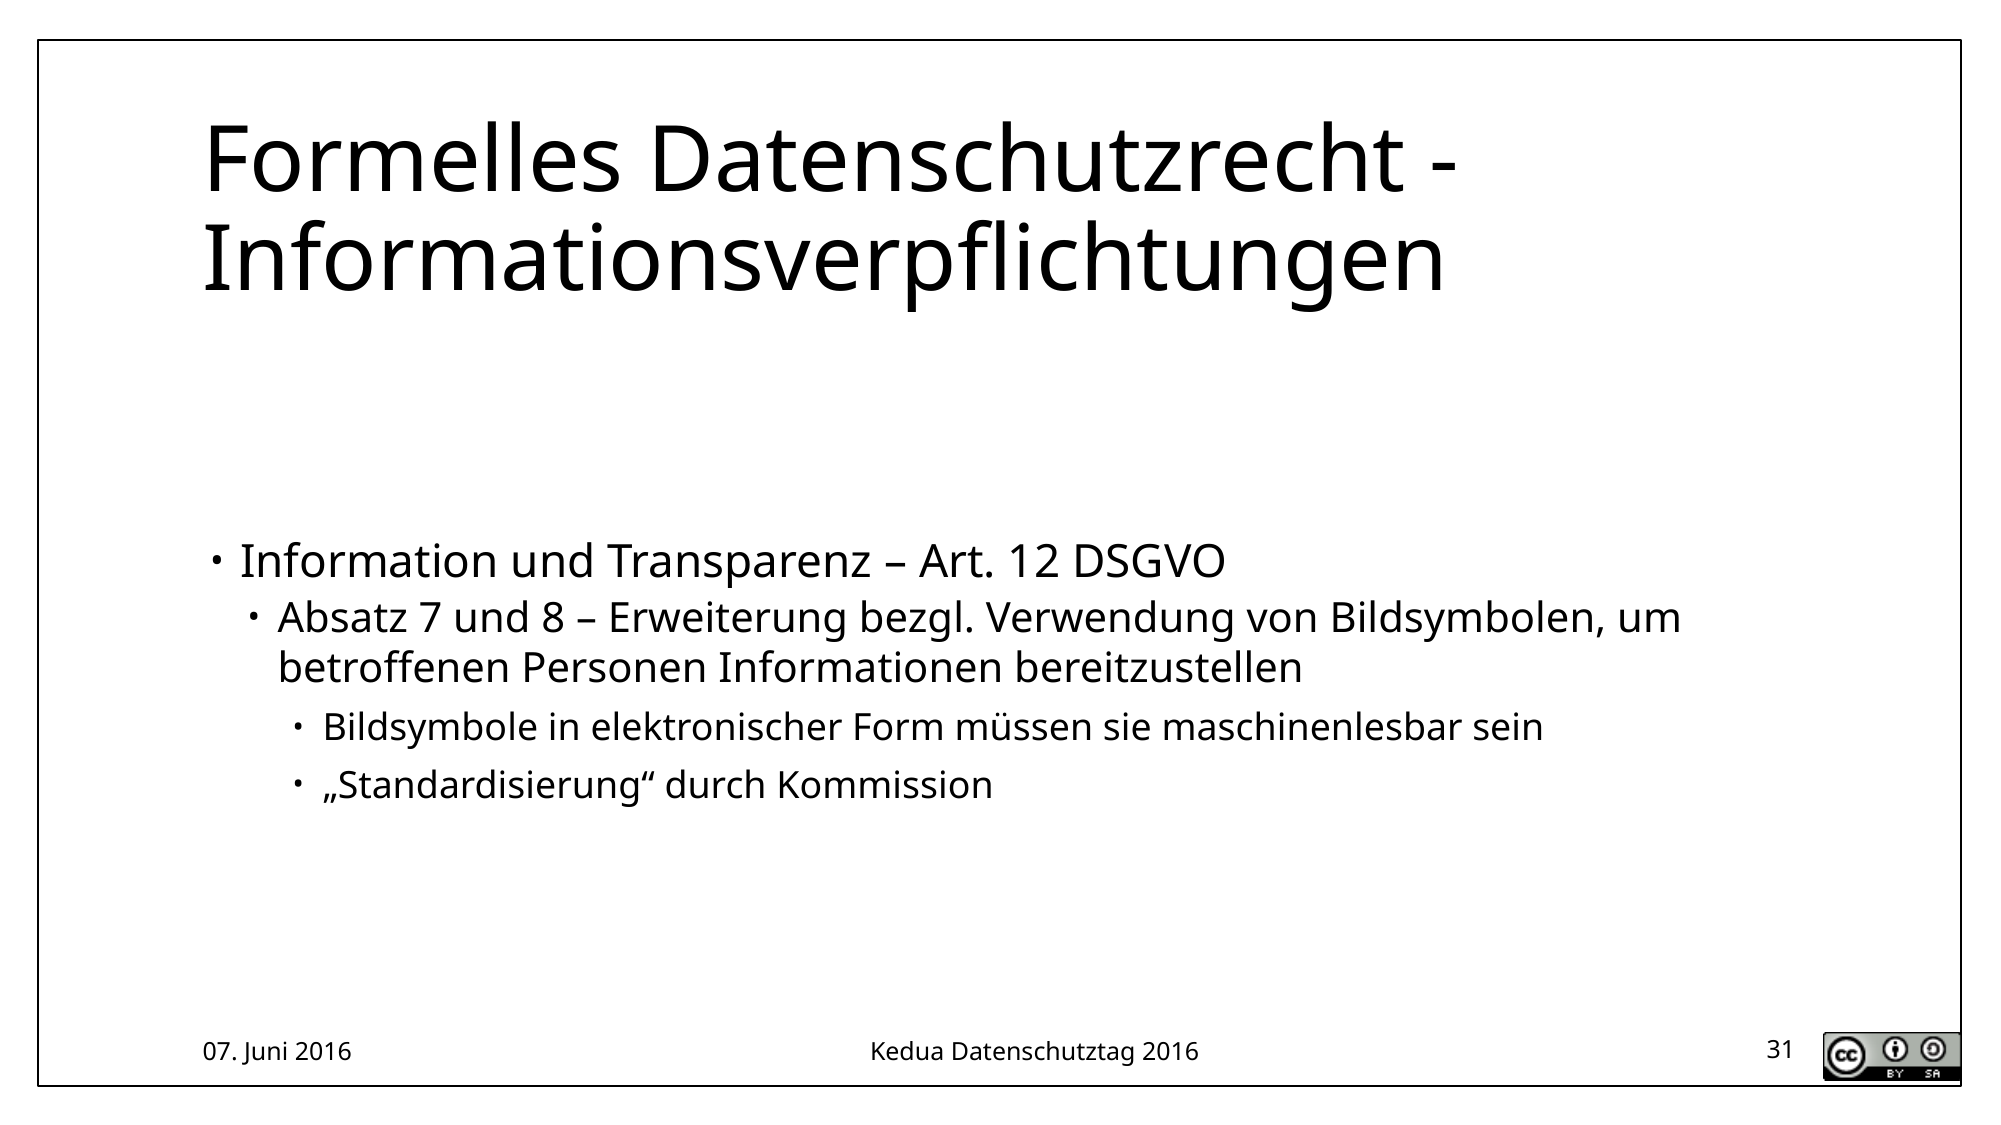

# Formelles Datenschutzrecht - Informationsverpflichtungen
Information und Transparenz – Art. 12 DSGVO
Absatz 7 und 8 – Erweiterung bezgl. Verwendung von Bildsymbolen, um betroffenen Personen Informationen bereitzustellen
Bildsymbole in elektronischer Form müssen sie maschinenlesbar sein
„Standardisierung“ durch Kommission
07. Juni 2016
Kedua Datenschutztag 2016